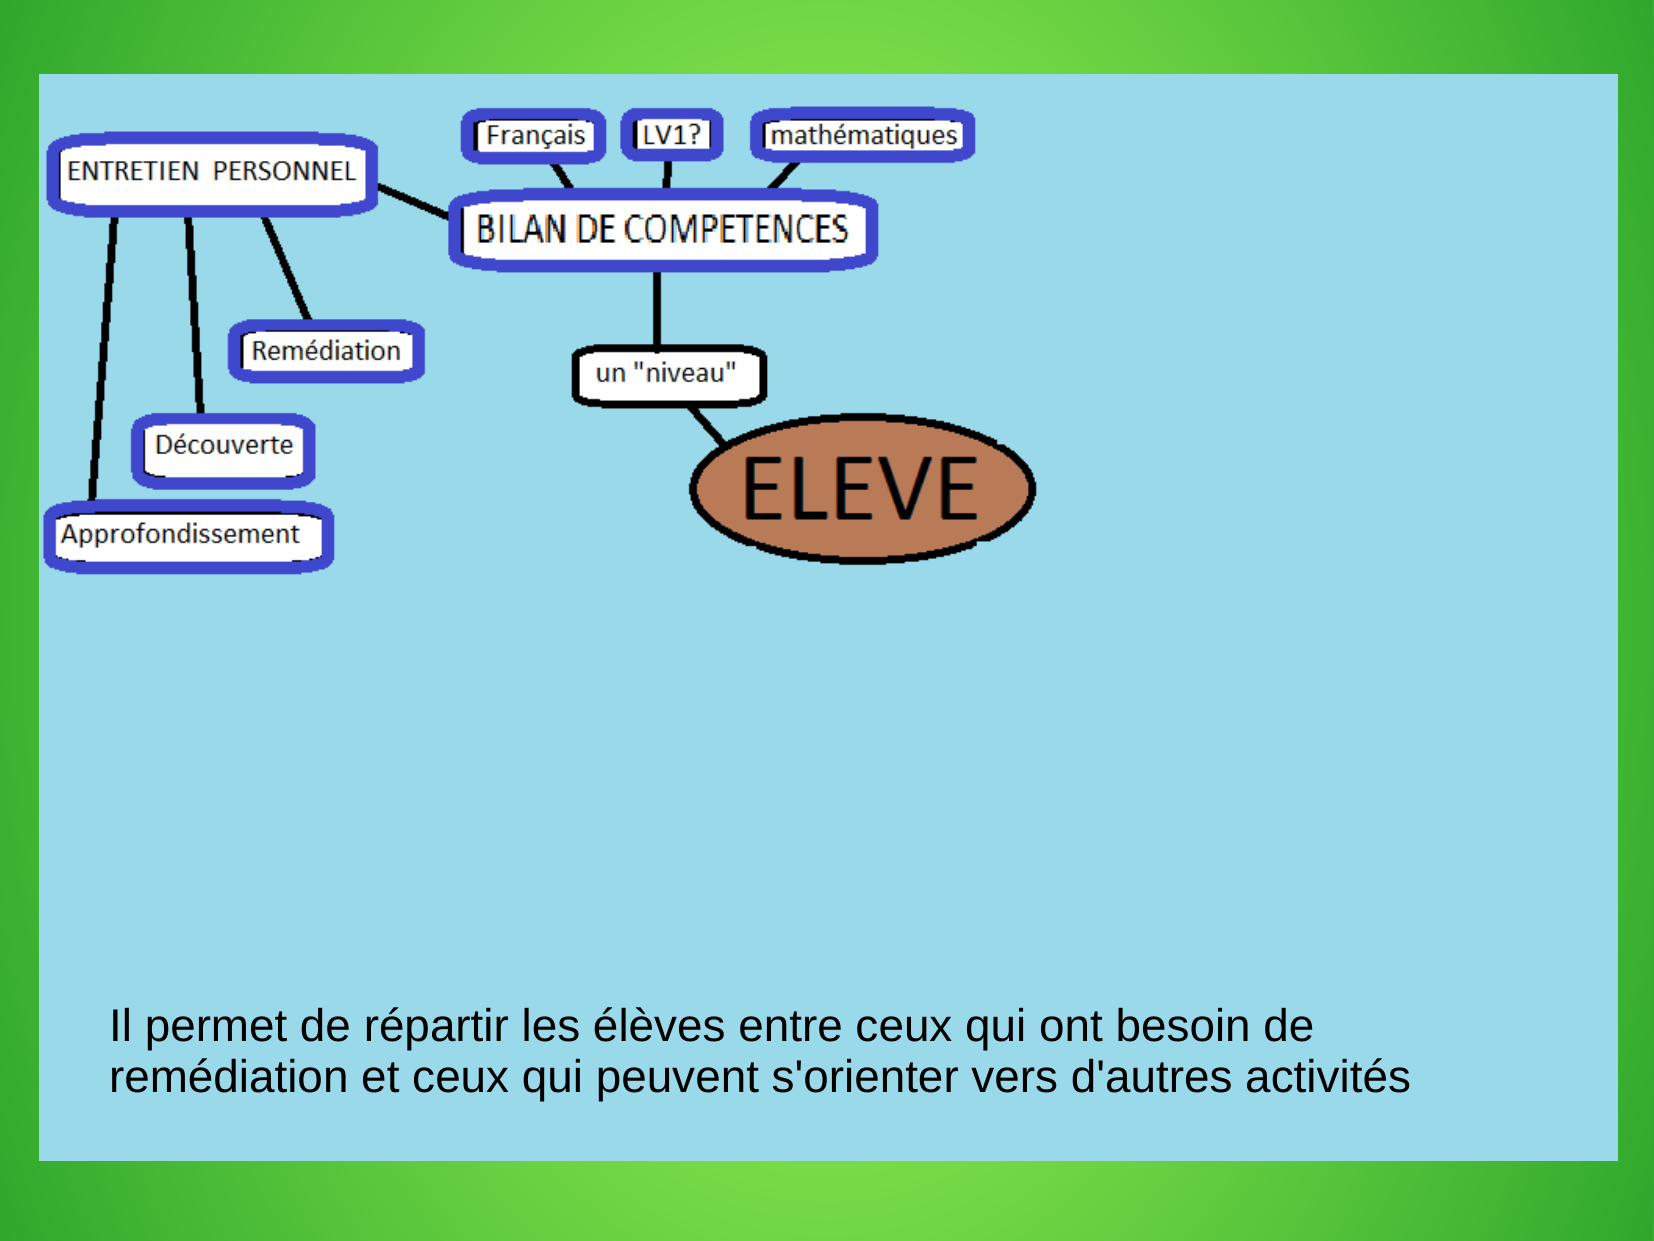

Il permet de répartir les élèves entre ceux qui ont besoin de remédiation et ceux qui peuvent s'orienter vers d'autres activités